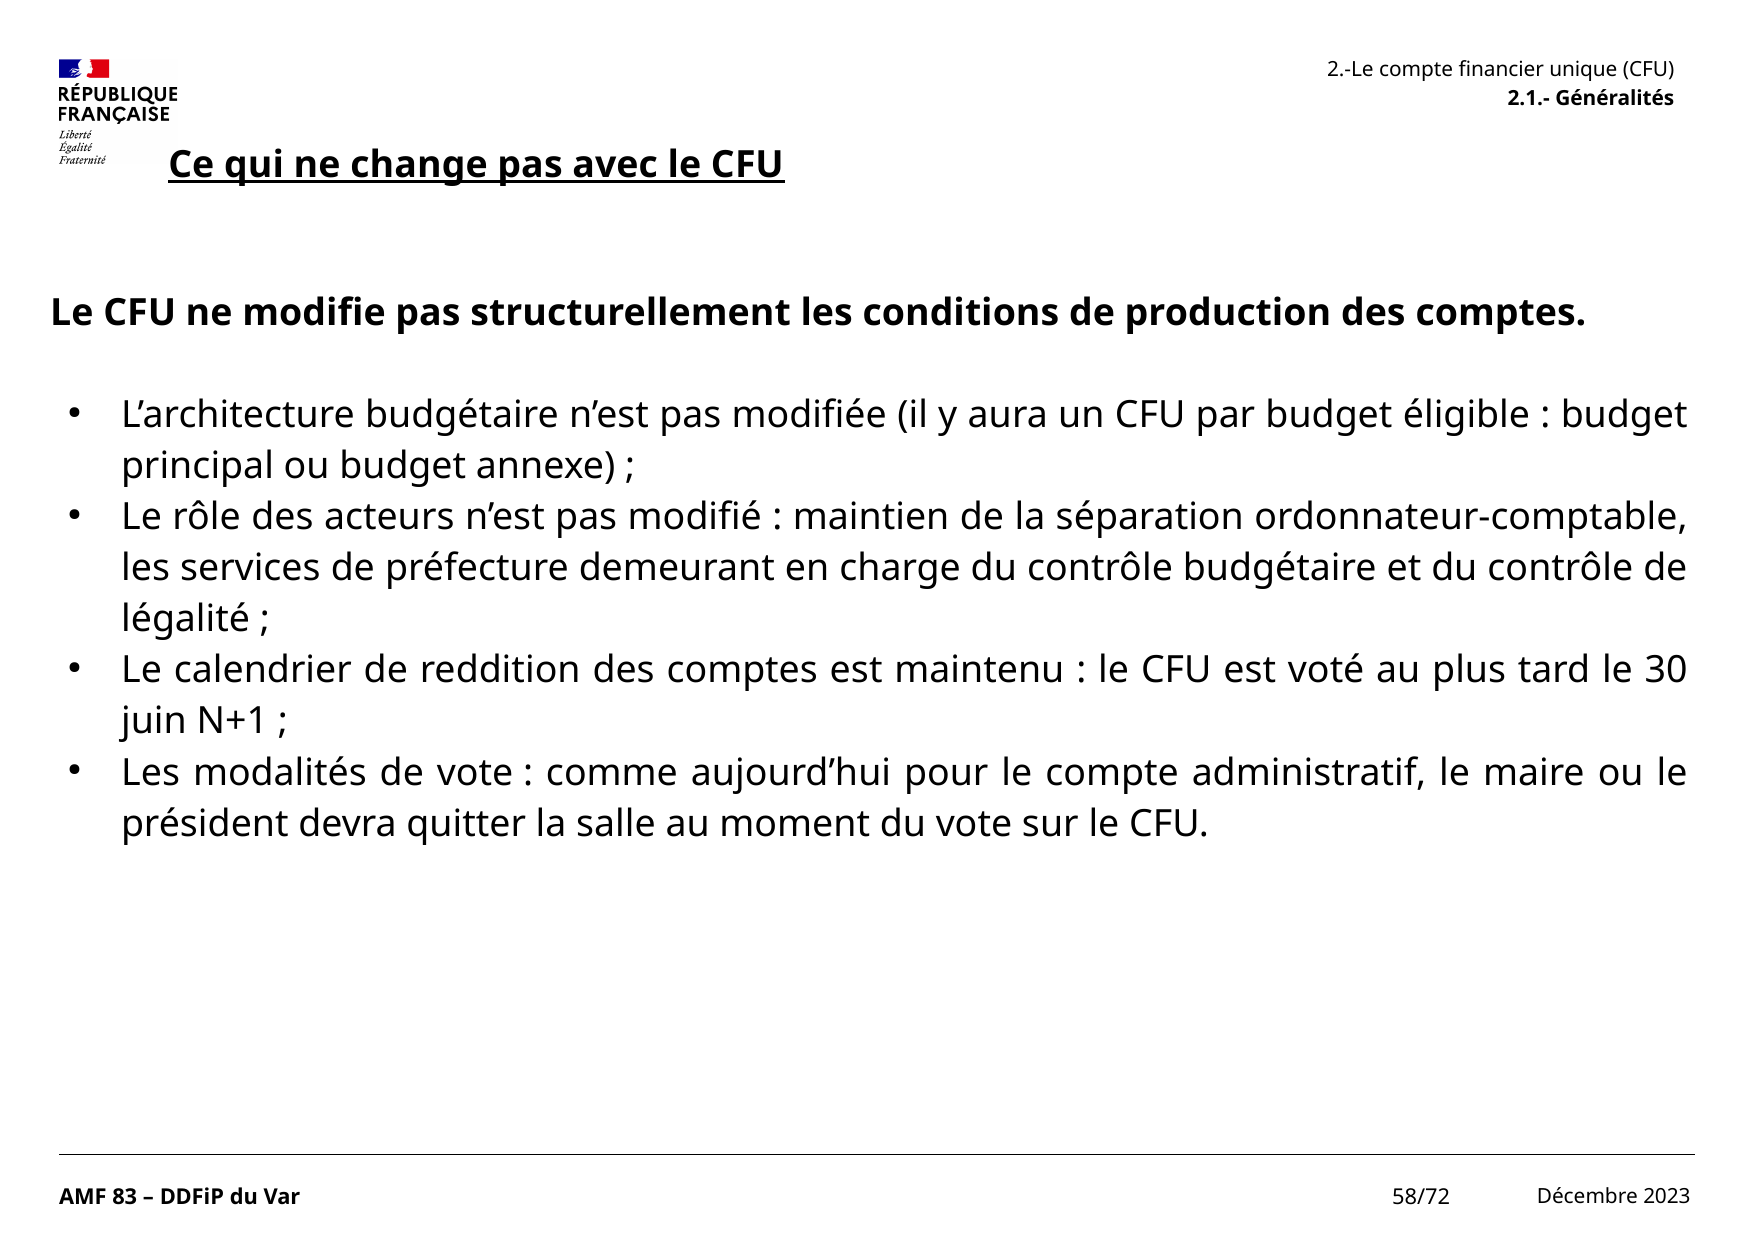

2.-Le compte financier unique (CFU)
2.1.- Généralités
Ce qui ne change pas avec le CFU
# Le CFU ne modifie pas structurellement les conditions de production des comptes.
L’architecture budgétaire n’est pas modifiée (il y aura un CFU par budget éligible : budget principal ou budget annexe) ;
Le rôle des acteurs n’est pas modifié : maintien de la séparation ordonnateur-comptable, les services de préfecture demeurant en charge du contrôle budgétaire et du contrôle de légalité ;
Le calendrier de reddition des comptes est maintenu : le CFU est voté au plus tard le 30 juin N+1 ;
Les modalités de vote : comme aujourd’hui pour le compte administratif, le maire ou le président devra quitter la salle au moment du vote sur le CFU.